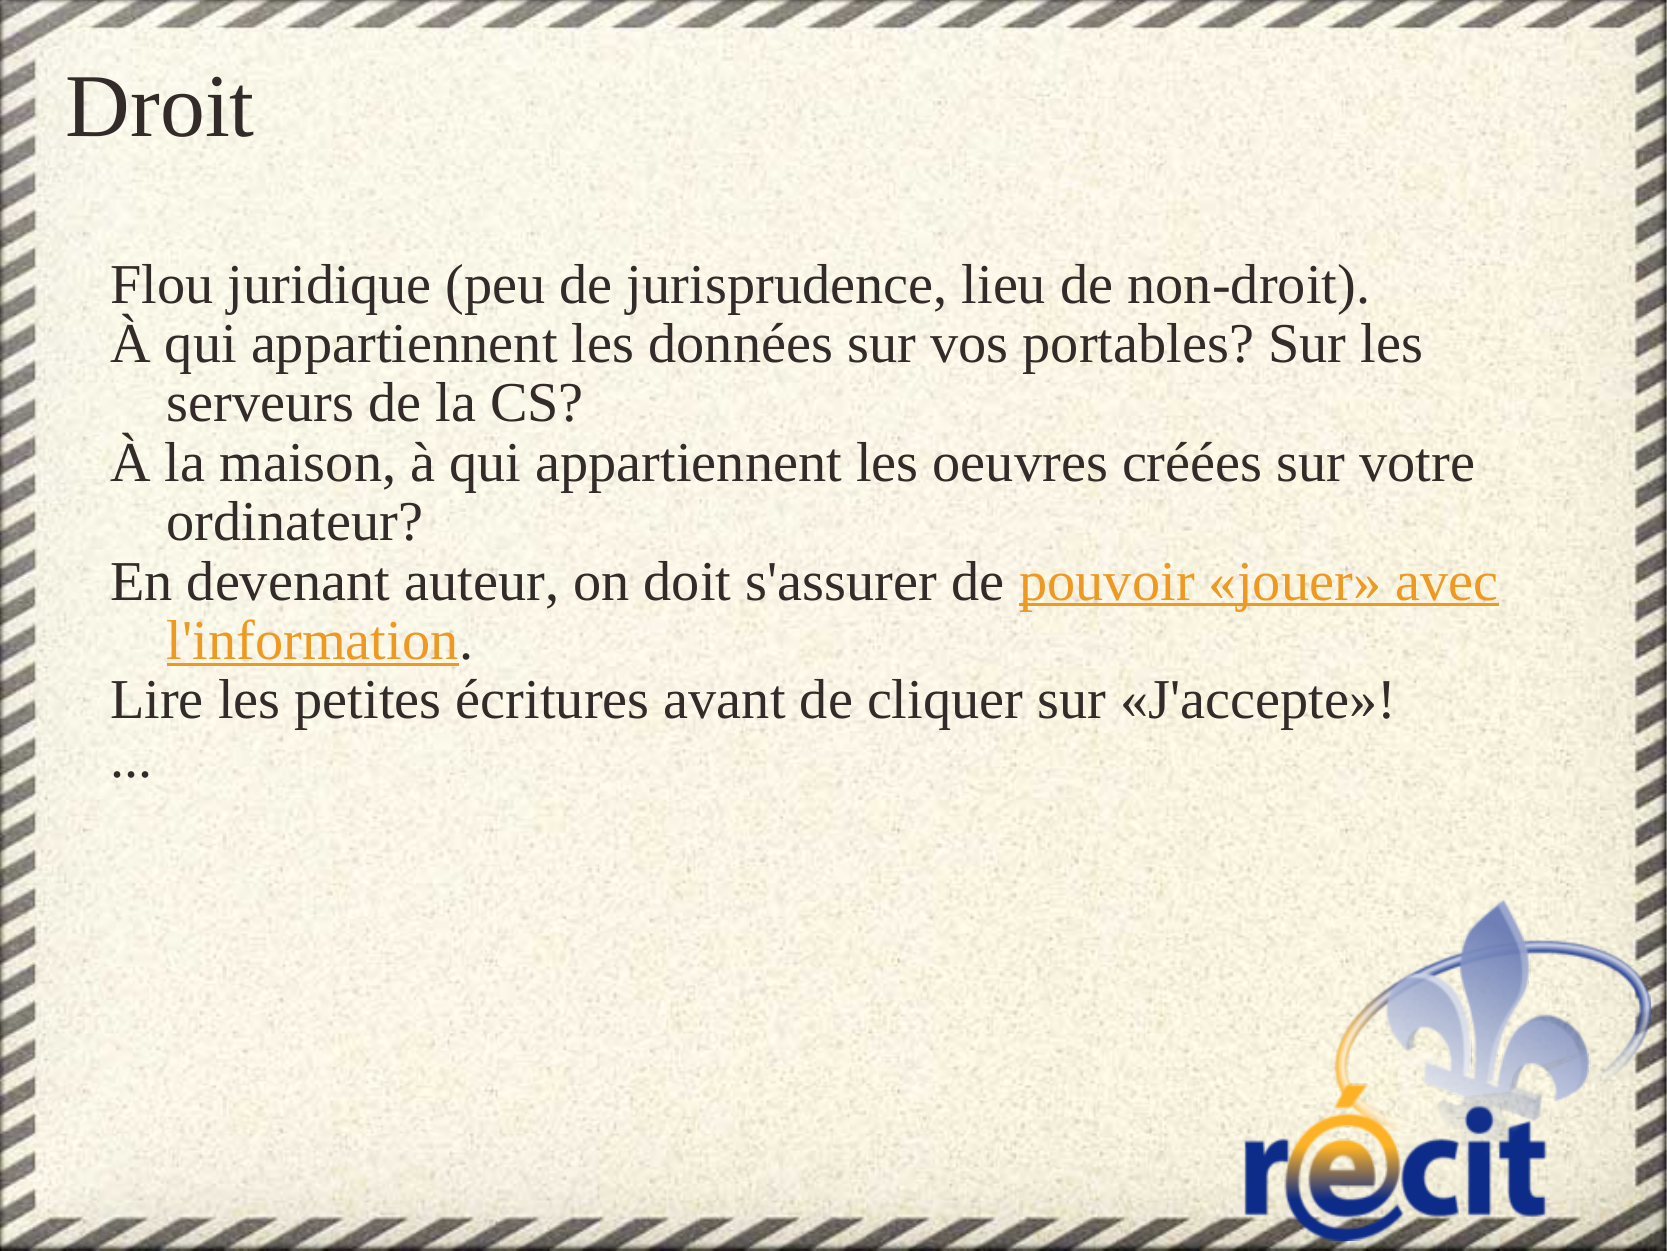

# Droit
Flou juridique (peu de jurisprudence, lieu de non-droit).
À qui appartiennent les données sur vos portables? Sur les serveurs de la CS?
À la maison, à qui appartiennent les oeuvres créées sur votre ordinateur?
En devenant auteur, on doit s'assurer de pouvoir «jouer» avec l'information.
Lire les petites écritures avant de cliquer sur «J'accepte»!
...